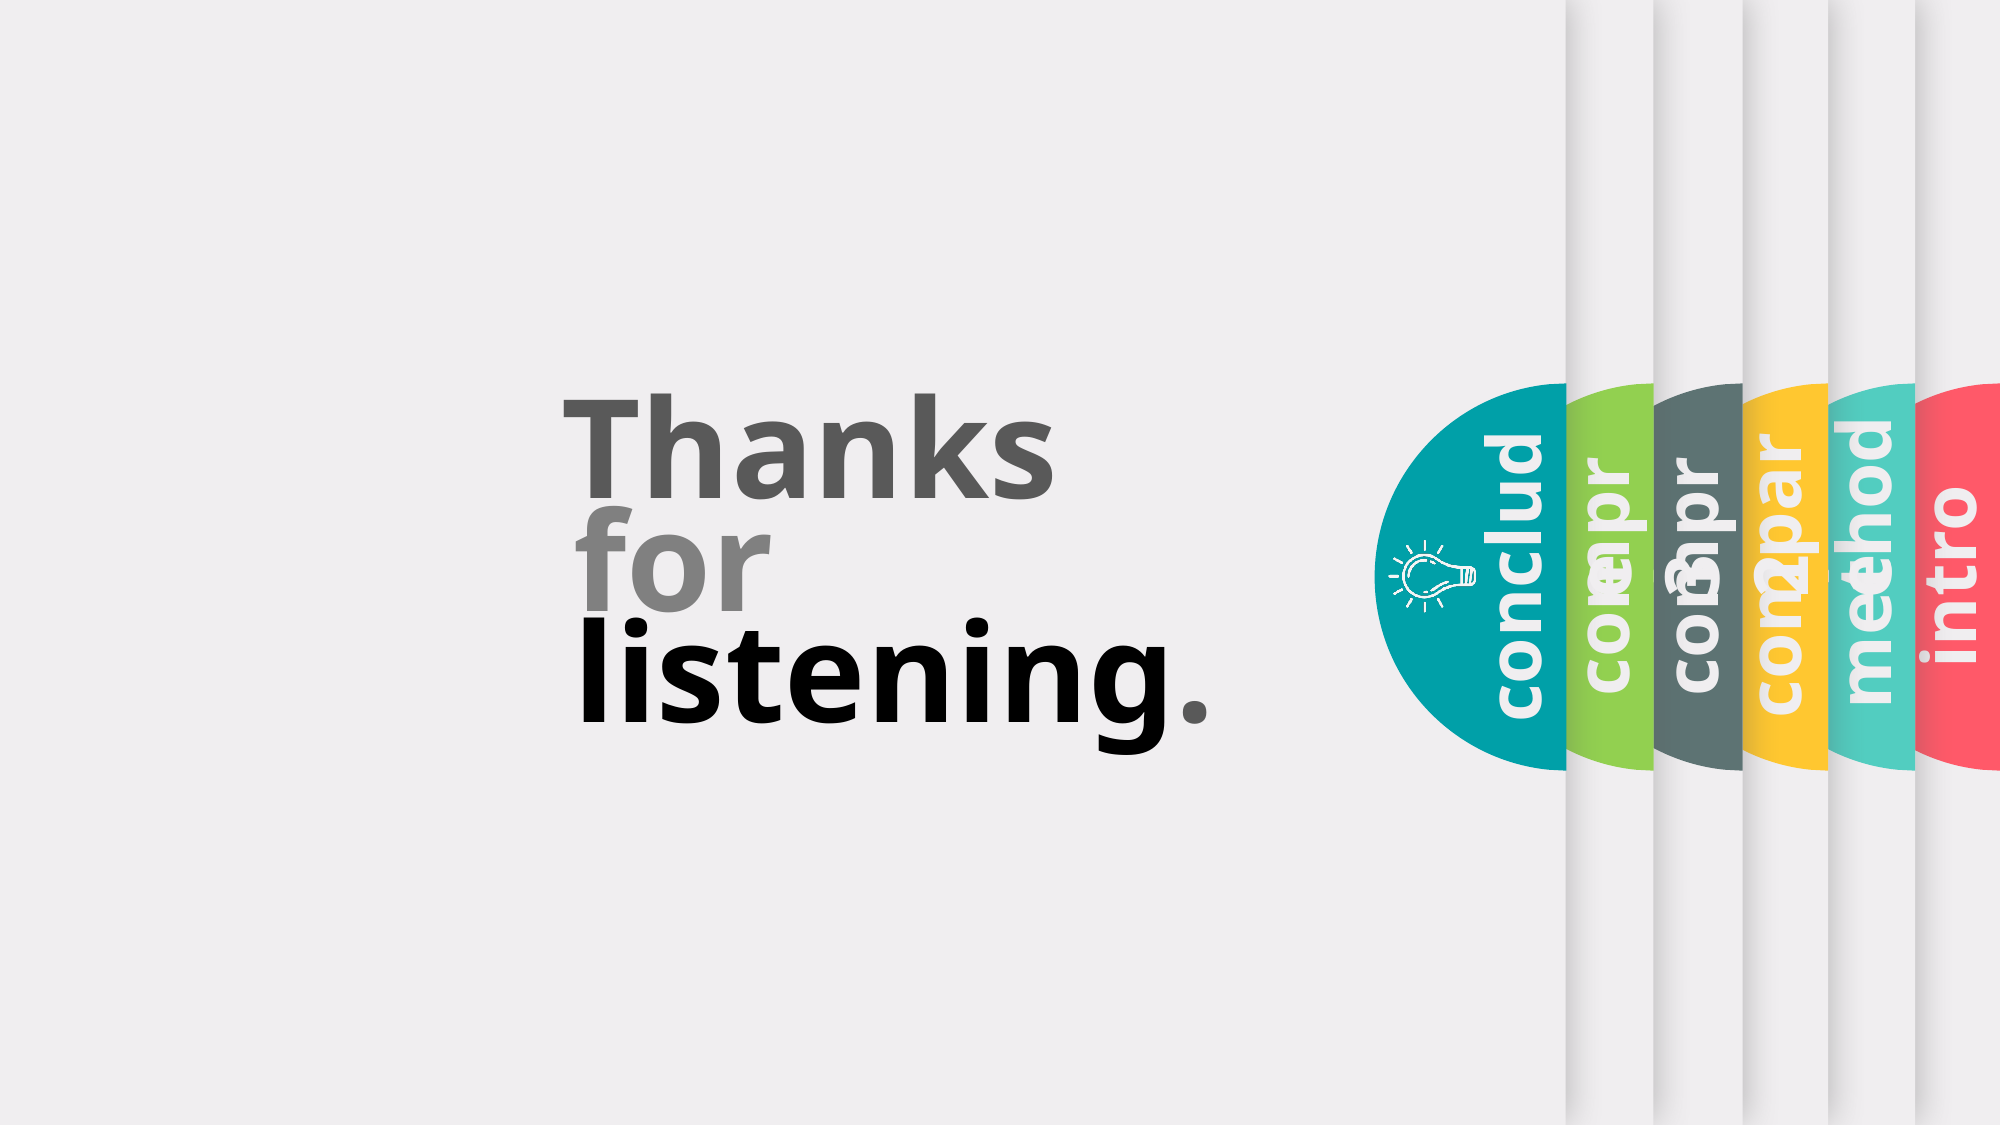

conclude
compr 3
intro
method
compr 2
compare
Thanks
for
listening.